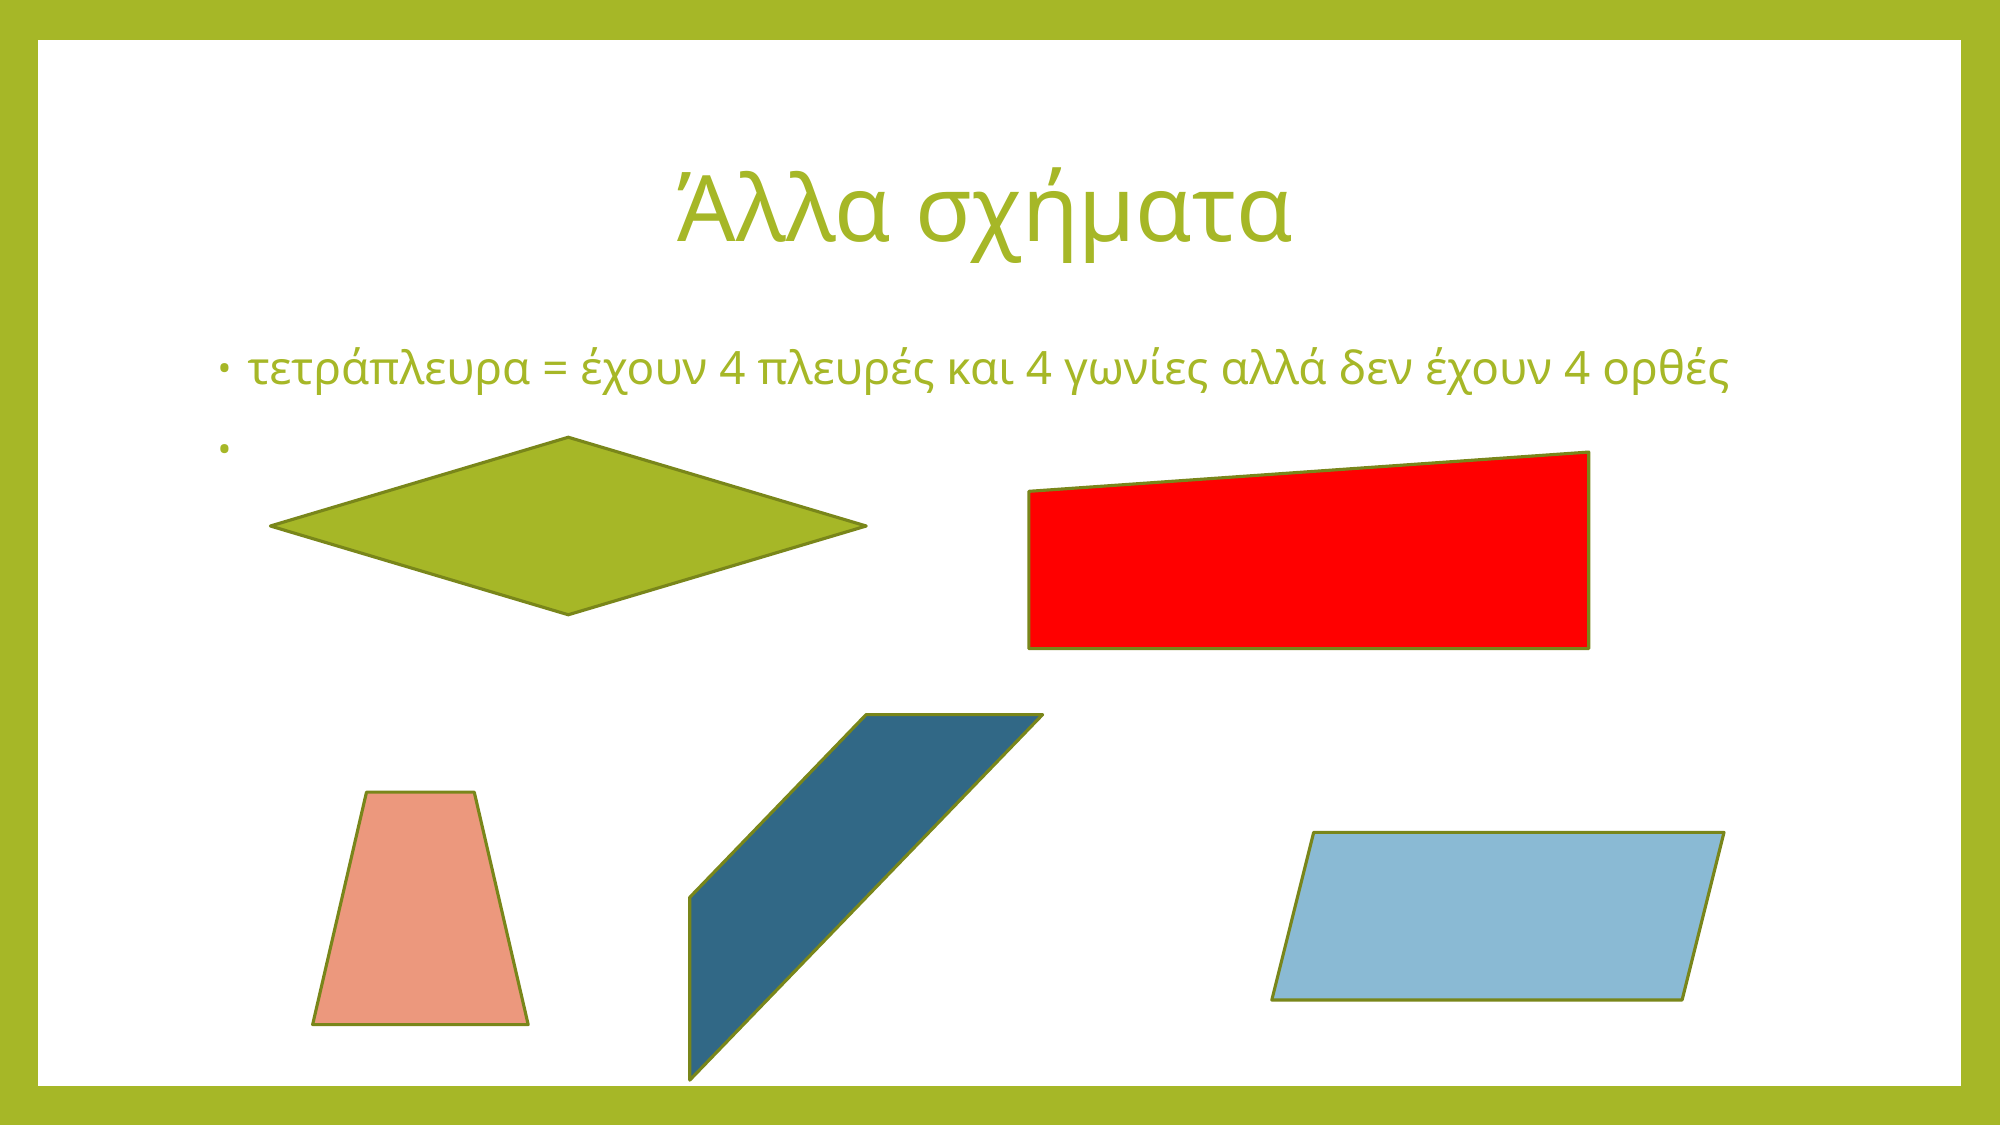

# Άλλα σχήματα
τετράπλευρα = έχουν 4 πλευρές και 4 γωνίες αλλά δεν έχουν 4 ορθές